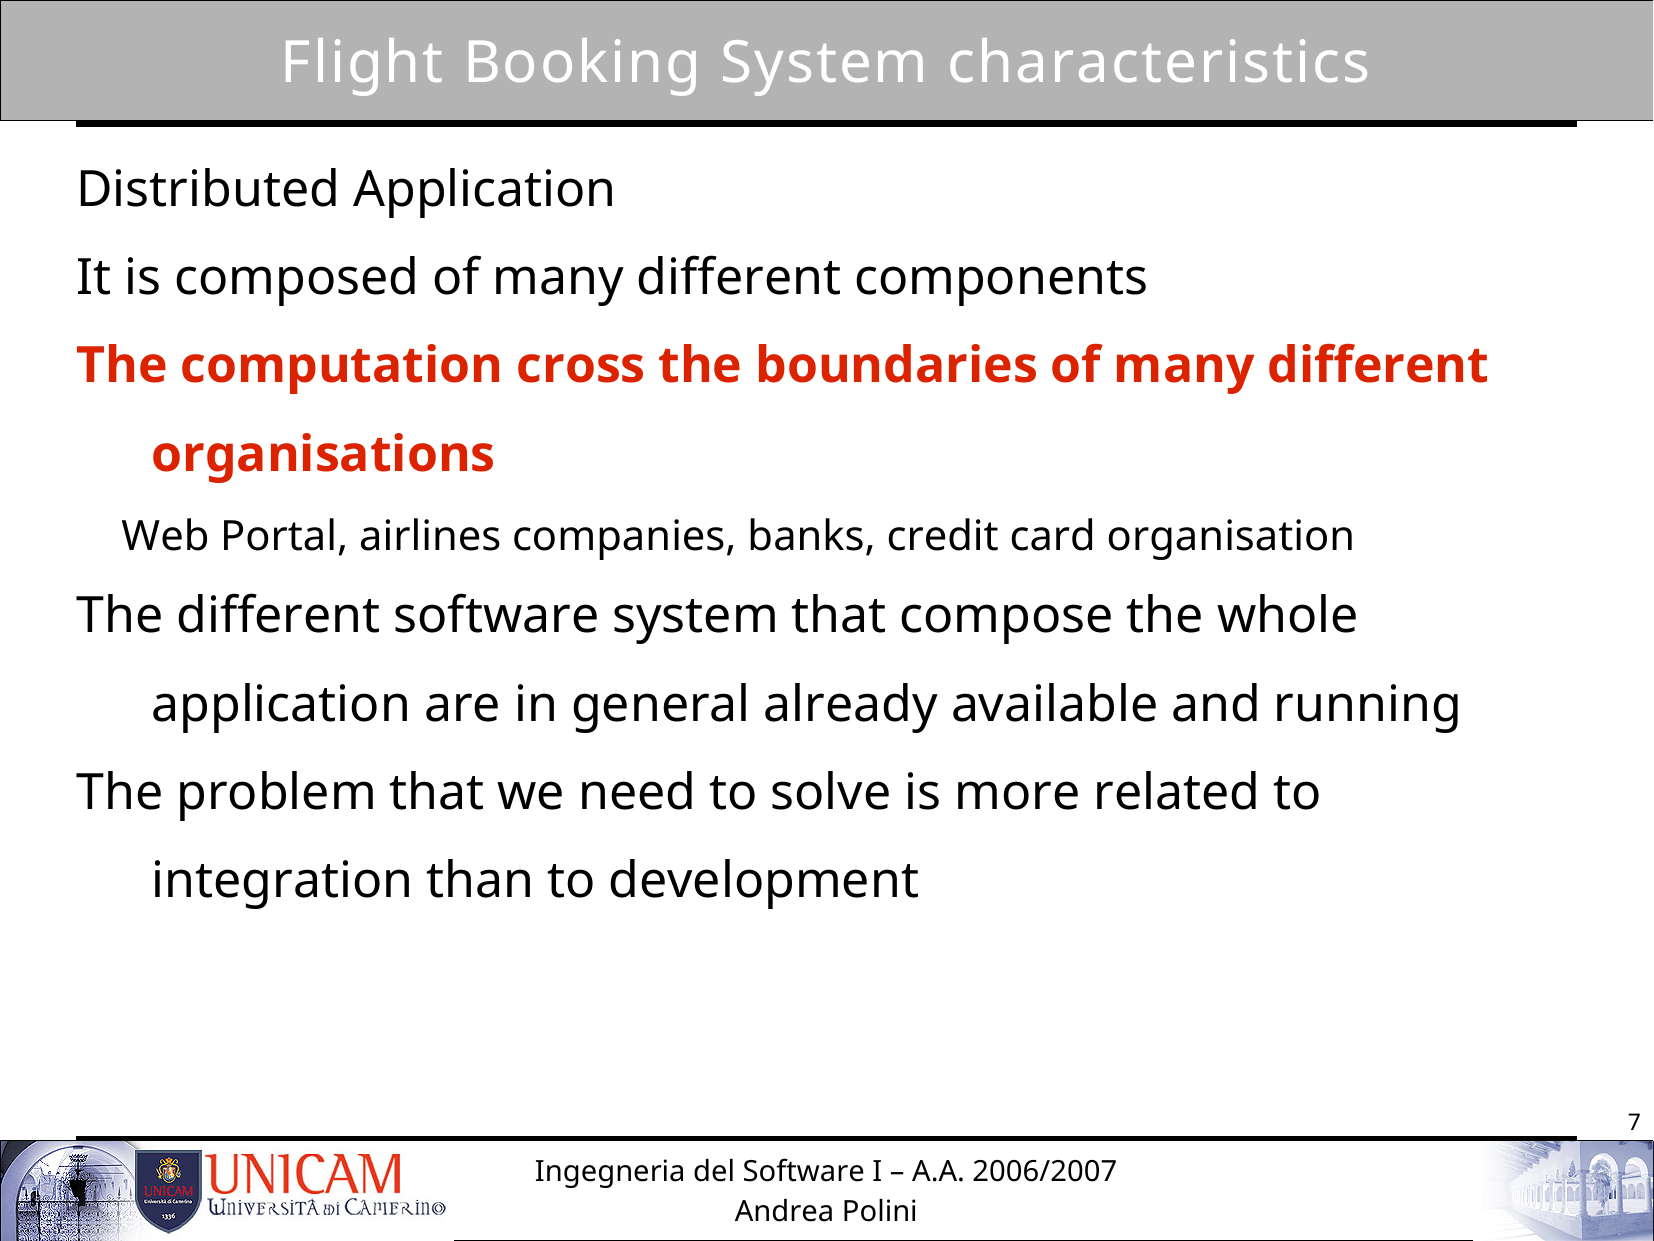

# Flight Booking System characteristics
Distributed Application
It is composed of many different components
The computation cross the boundaries of many different organisations
Web Portal, airlines companies, banks, credit card organisation
The different software system that compose the whole application are in general already available and running
The problem that we need to solve is more related to integration than to development
7